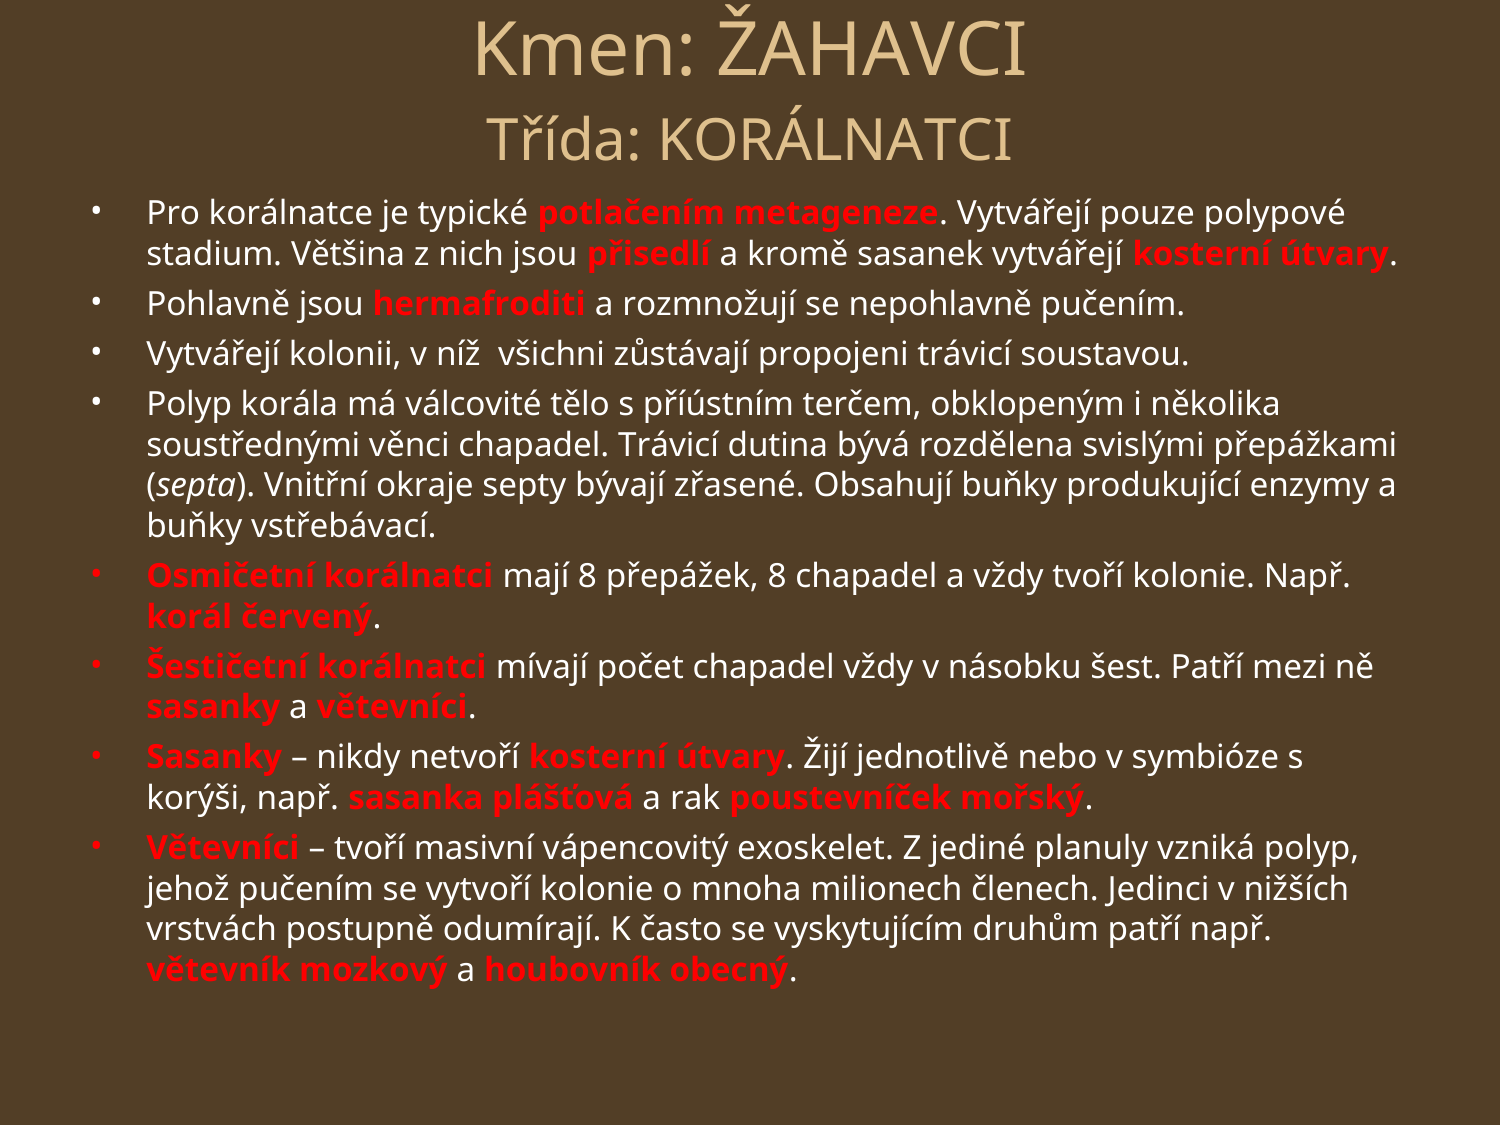

# Kmen: ŽAHAVCI Třída: KORÁLNATCI
Pro korálnatce je typické potlačením metageneze. Vytvářejí pouze polypové stadium. Většina z nich jsou přisedlí a kromě sasanek vytvářejí kosterní útvary.
Pohlavně jsou hermafroditi a rozmnožují se nepohlavně pučením.
Vytvářejí kolonii, v níž všichni zůstávají propojeni trávicí soustavou.
Polyp korála má válcovité tělo s příústním terčem, obklopeným i několika soustřednými věnci chapadel. Trávicí dutina bývá rozdělena svislými přepážkami (septa). Vnitřní okraje septy bývají zřasené. Obsahují buňky produkující enzymy a buňky vstřebávací.
Osmičetní korálnatci mají 8 přepážek, 8 chapadel a vždy tvoří kolonie. Např. korál červený.
Šestičetní korálnatci mívají počet chapadel vždy v násobku šest. Patří mezi ně sasanky a větevníci.
Sasanky – nikdy netvoří kosterní útvary. Žijí jednotlivě nebo v symbióze s korýši, např. sasanka plášťová a rak poustevníček mořský.
Větevníci – tvoří masivní vápencovitý exoskelet. Z jediné planuly vzniká polyp, jehož pučením se vytvoří kolonie o mnoha milionech členech. Jedinci v nižších vrstvách postupně odumírají. K často se vyskytujícím druhům patří např. větevník mozkový a houbovník obecný.